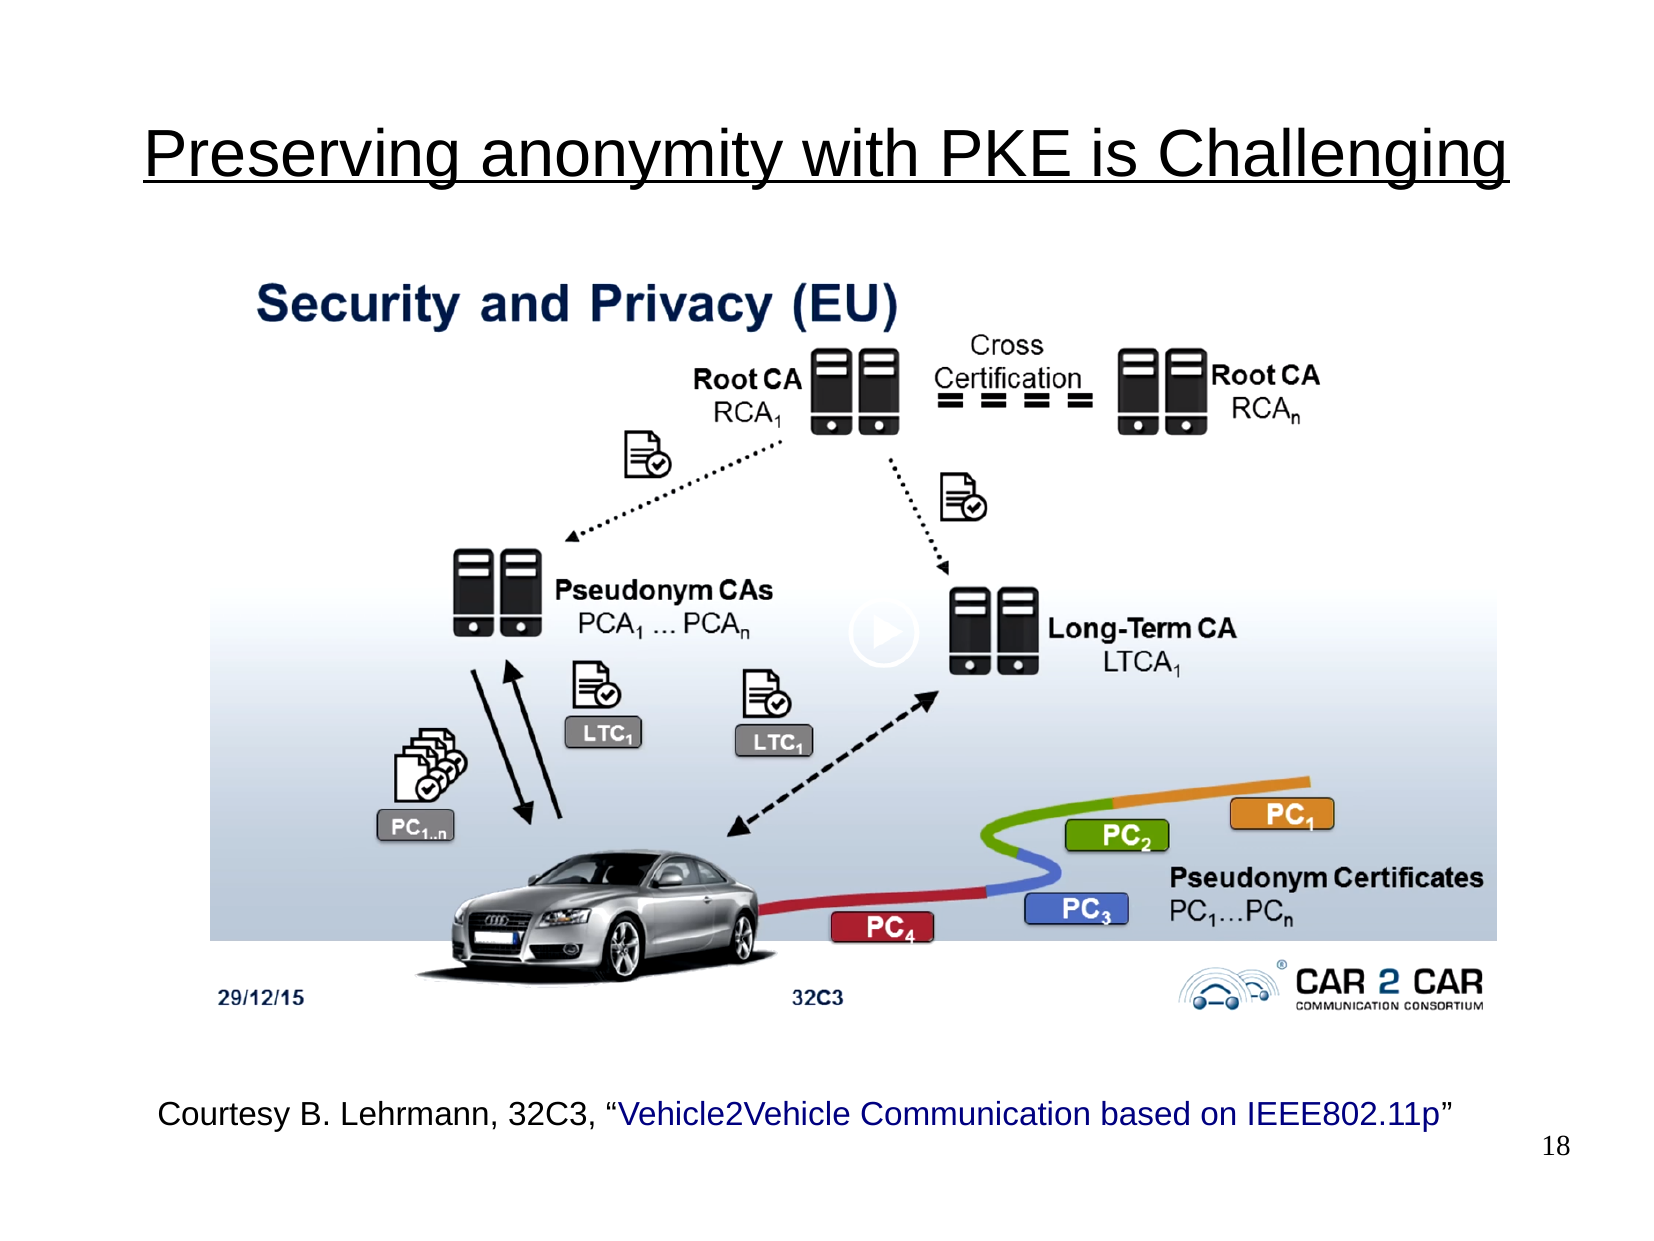

# Preserving anonymity with PKE is Challenging
Courtesy B. Lehrmann, 32C3, “Vehicle2Vehicle Communication based on IEEE802.11p”
18